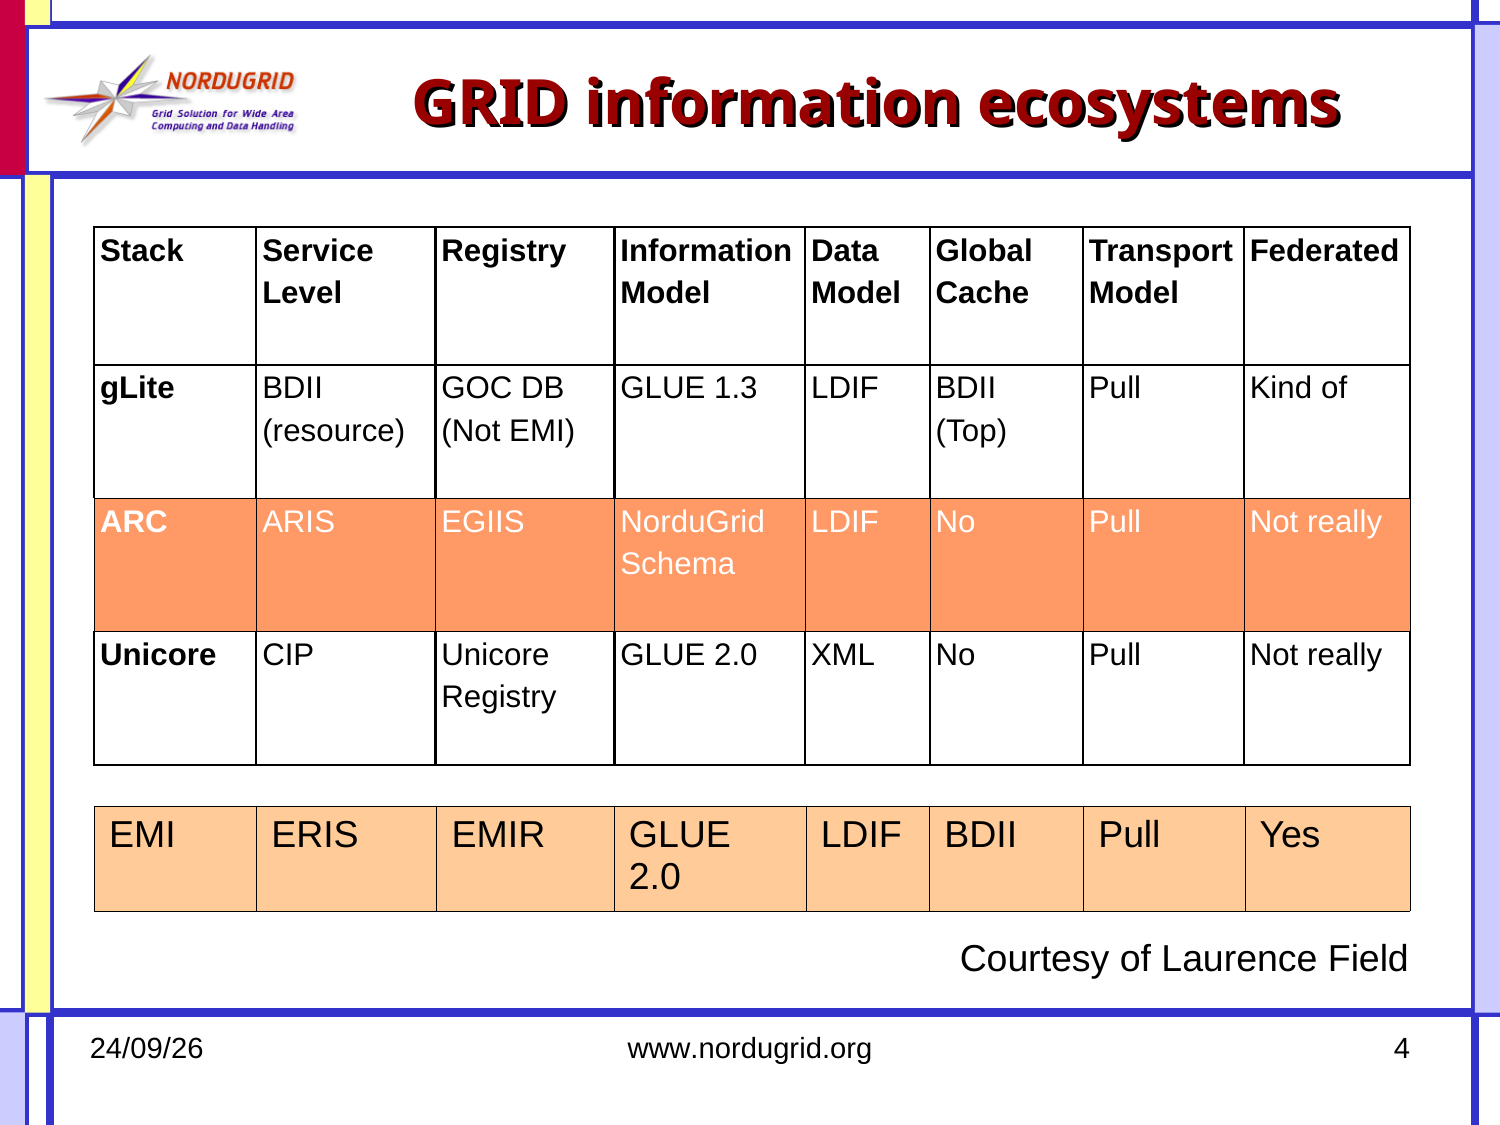

# GRID information ecosystems
| Stack | Service Level | Registry | Information Model | Data Model | Global Cache | Transport Model | Federated |
| --- | --- | --- | --- | --- | --- | --- | --- |
| gLite | BDII (resource) | GOC DB (Not EMI) | GLUE 1.3 | LDIF | BDII (Top) | Pull | Kind of |
| ARC | ARIS | EGIIS | NorduGrid Schema | LDIF | No | Pull | Not really |
| Unicore | CIP | Unicore Registry | GLUE 2.0 | XML | No | Pull | Not really |
| EMI | ERIS | EMIR | GLUE 2.0 | LDIF | BDII | Pull | Yes |
| --- | --- | --- | --- | --- | --- | --- | --- |
Courtesy of Laurence Field
www.nordugrid.org
4